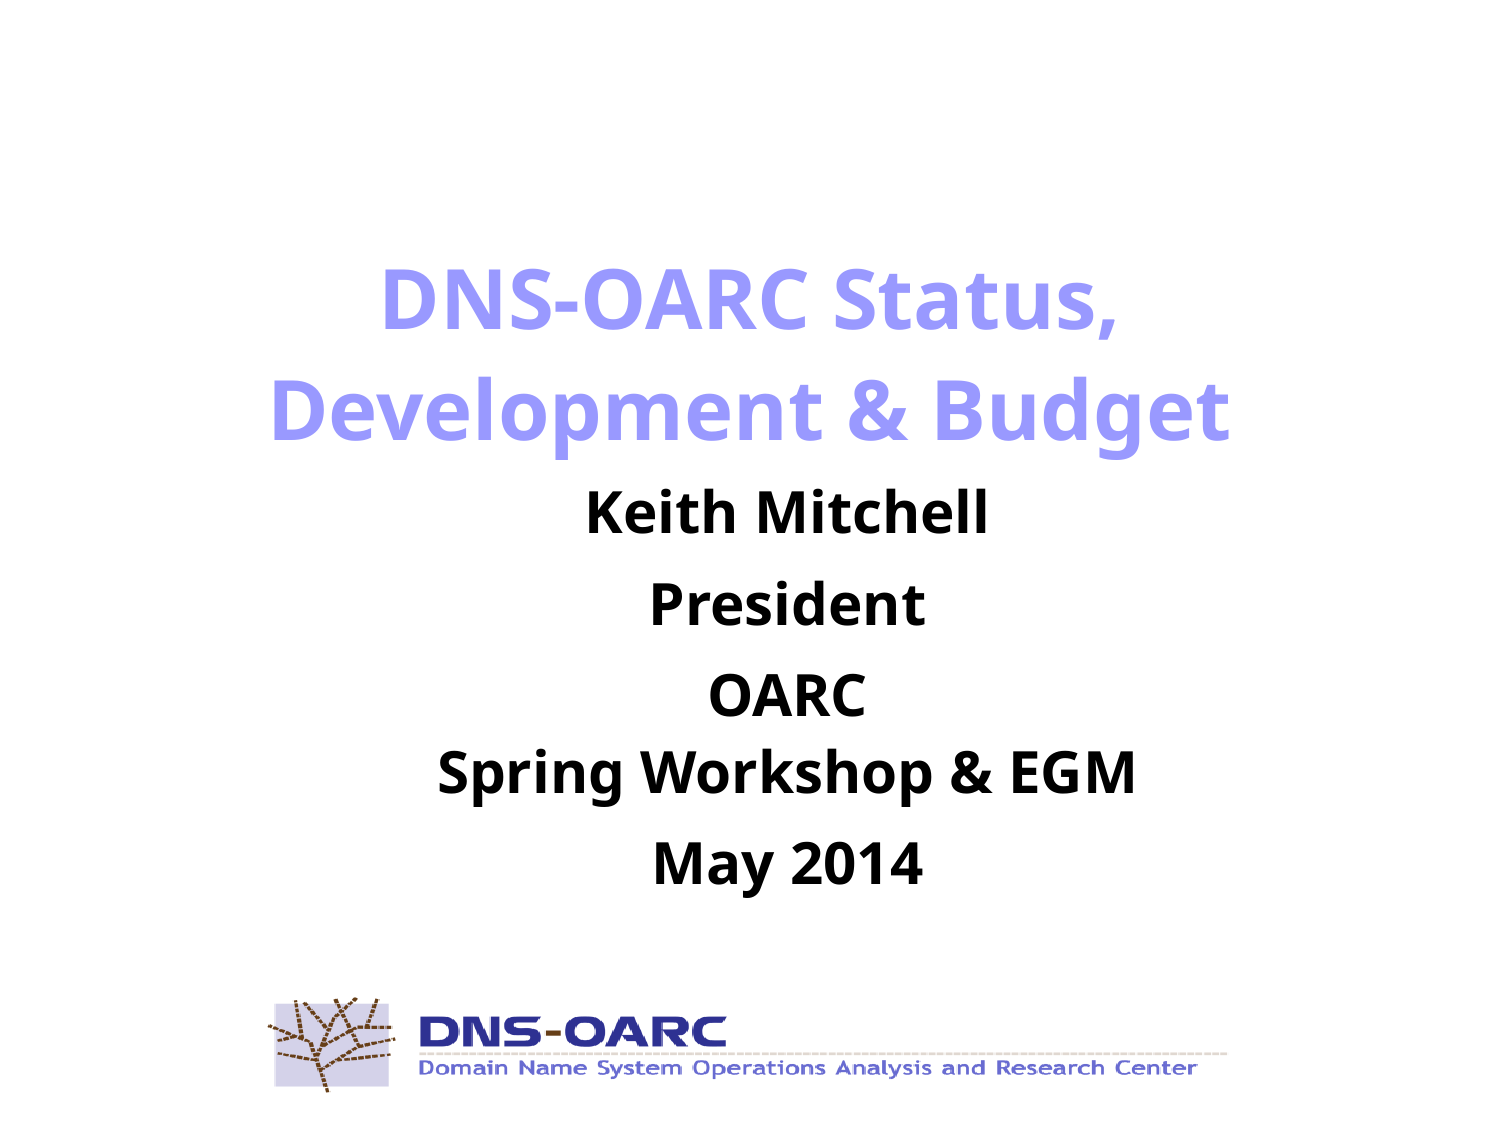

# DNS-OARC Status, Development & Budget
Keith Mitchell
President
OARC
Spring Workshop & EGM
May 2014